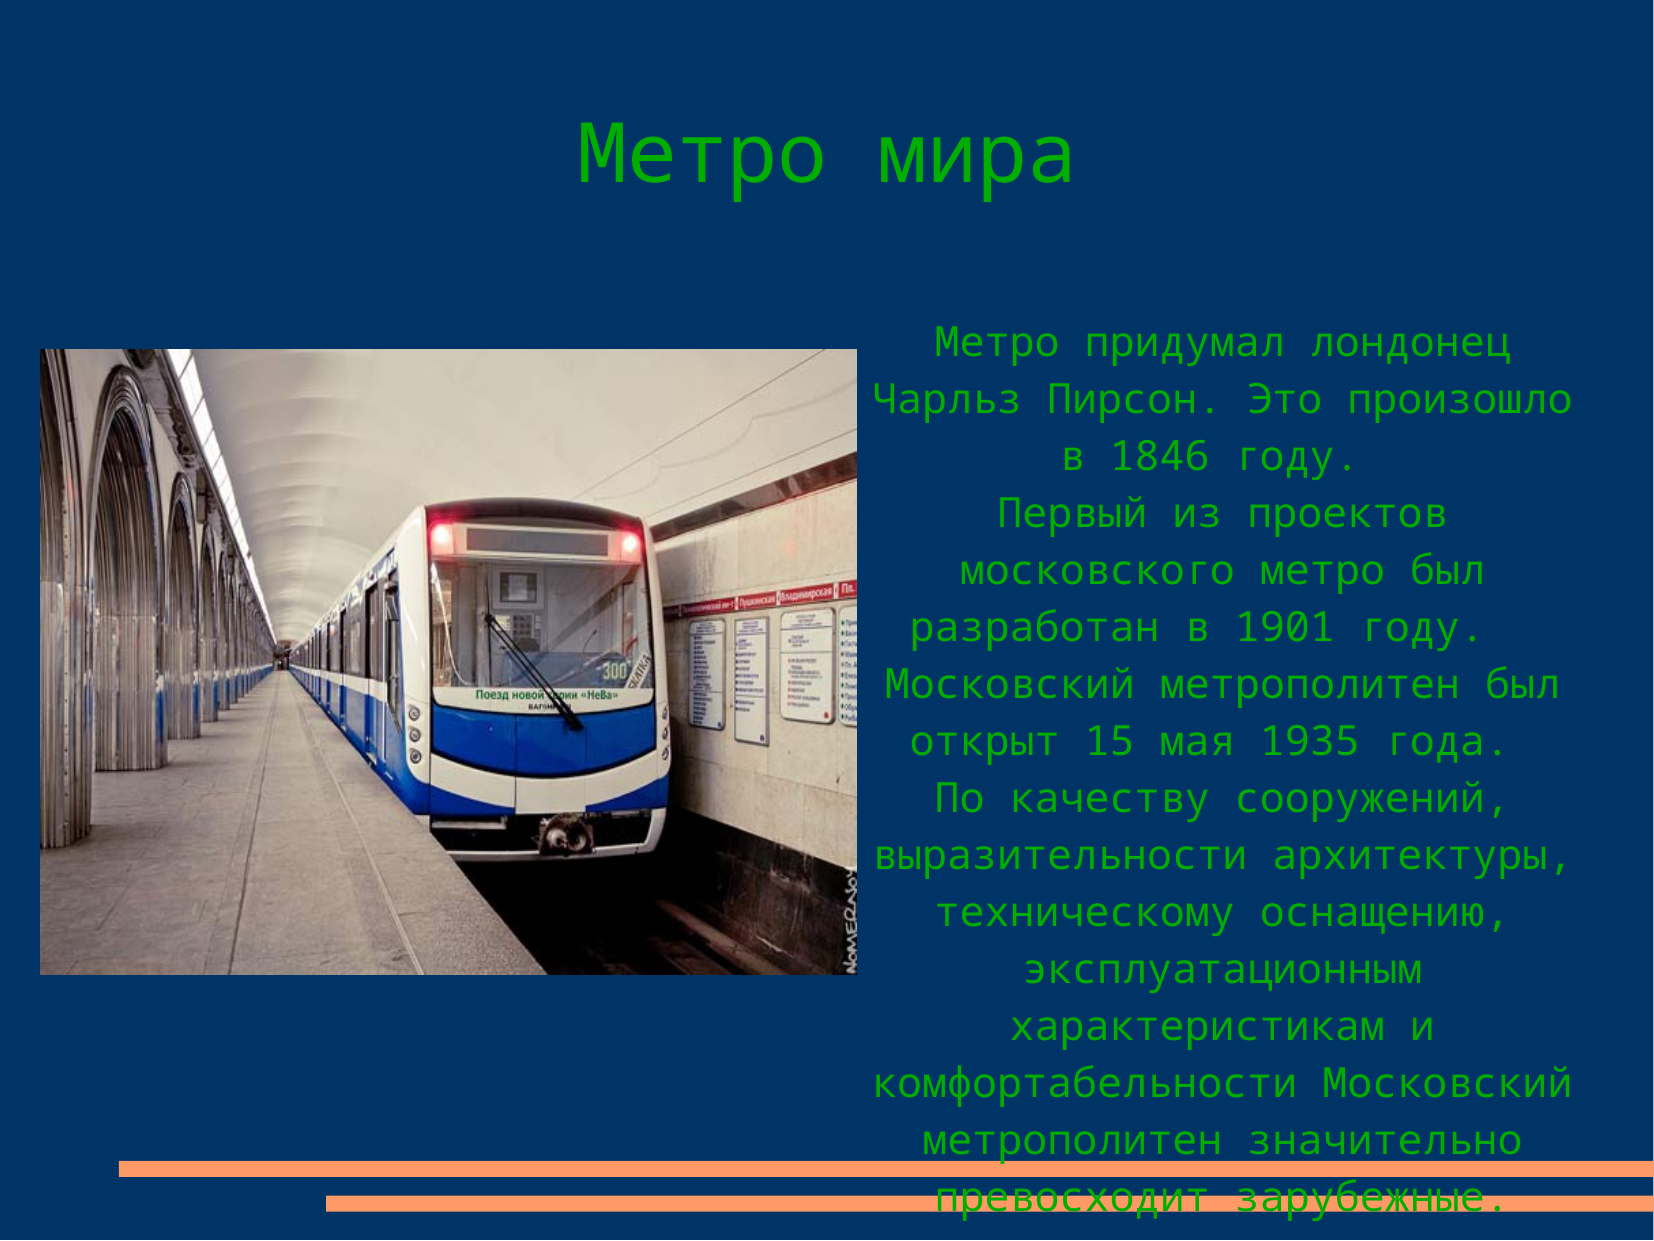

# Метро мира
Метро придумал лондонец Чарльз Пирсон. Это произошло в 1846 году.
Первый из проектов московского метро был разработан в 1901 году.
Московский метрополитен был открыт 15 мая 1935 года.
По качеству сооружений, выразительности архитектуры, техническому оснащению, эксплуатационным характеристикам и комфортабельности Московский метрополитен значительно превосходит зарубежные.